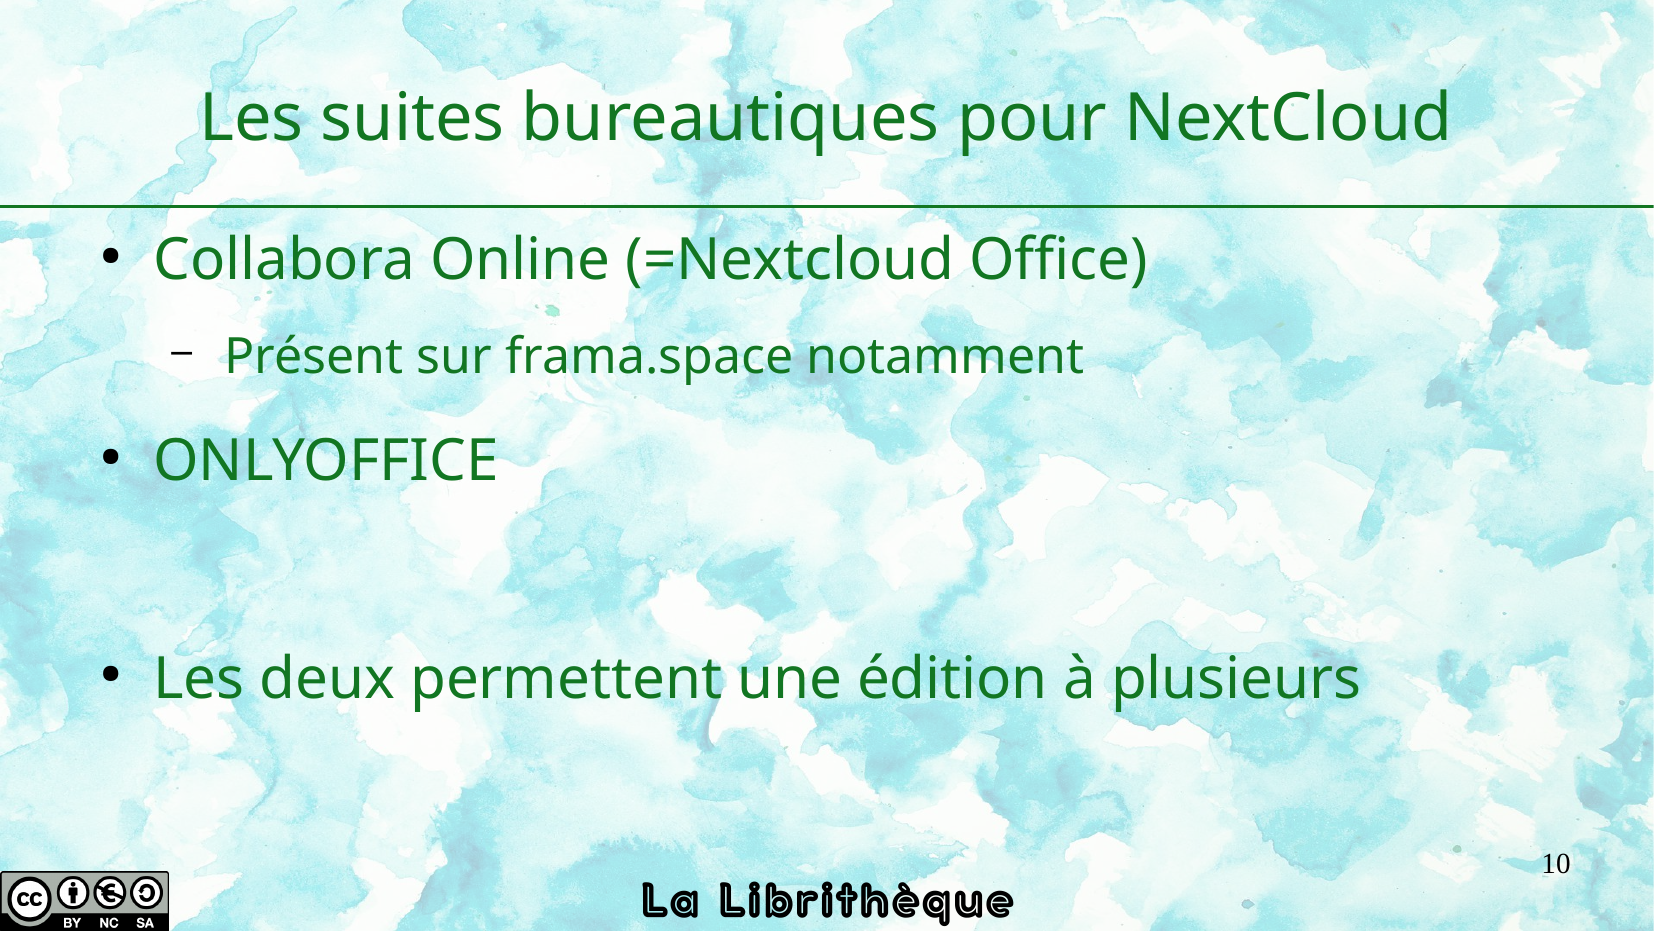

# Les suites bureautiques pour NextCloud
Collabora Online (=Nextcloud Office)
Présent sur frama.space notamment
ONLYOFFICE
Les deux permettent une édition à plusieurs
10